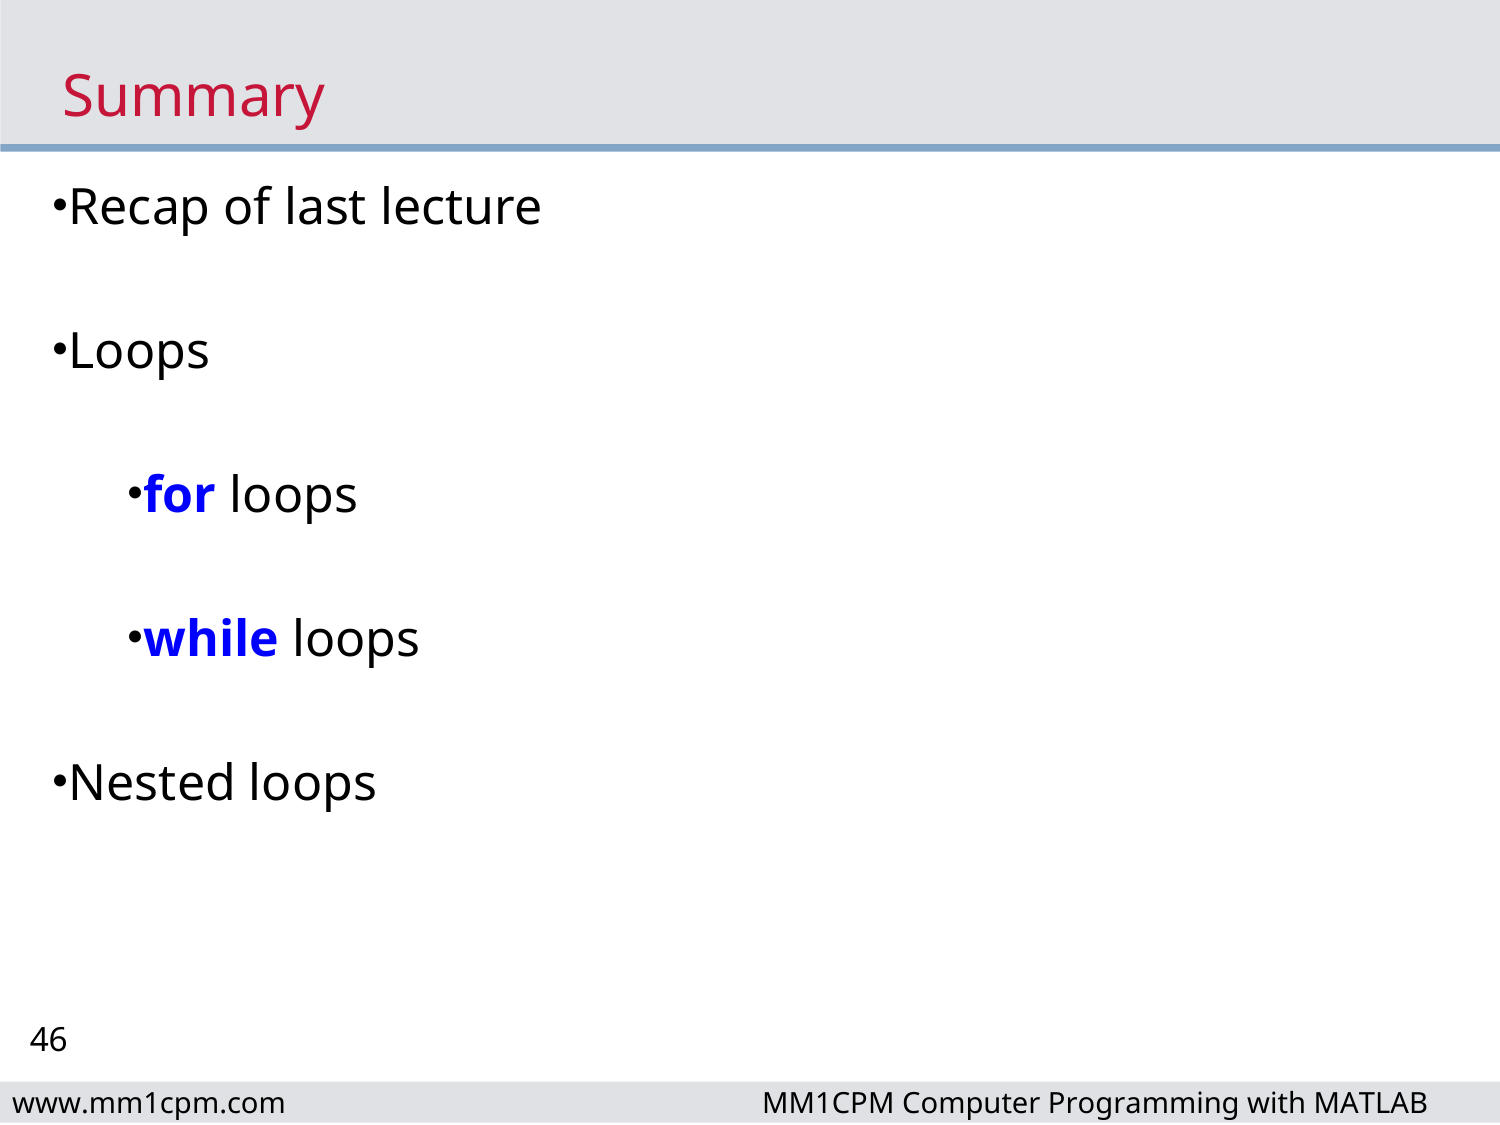

# Summary
Recap of last lecture
Loops
for loops
while loops
Nested loops